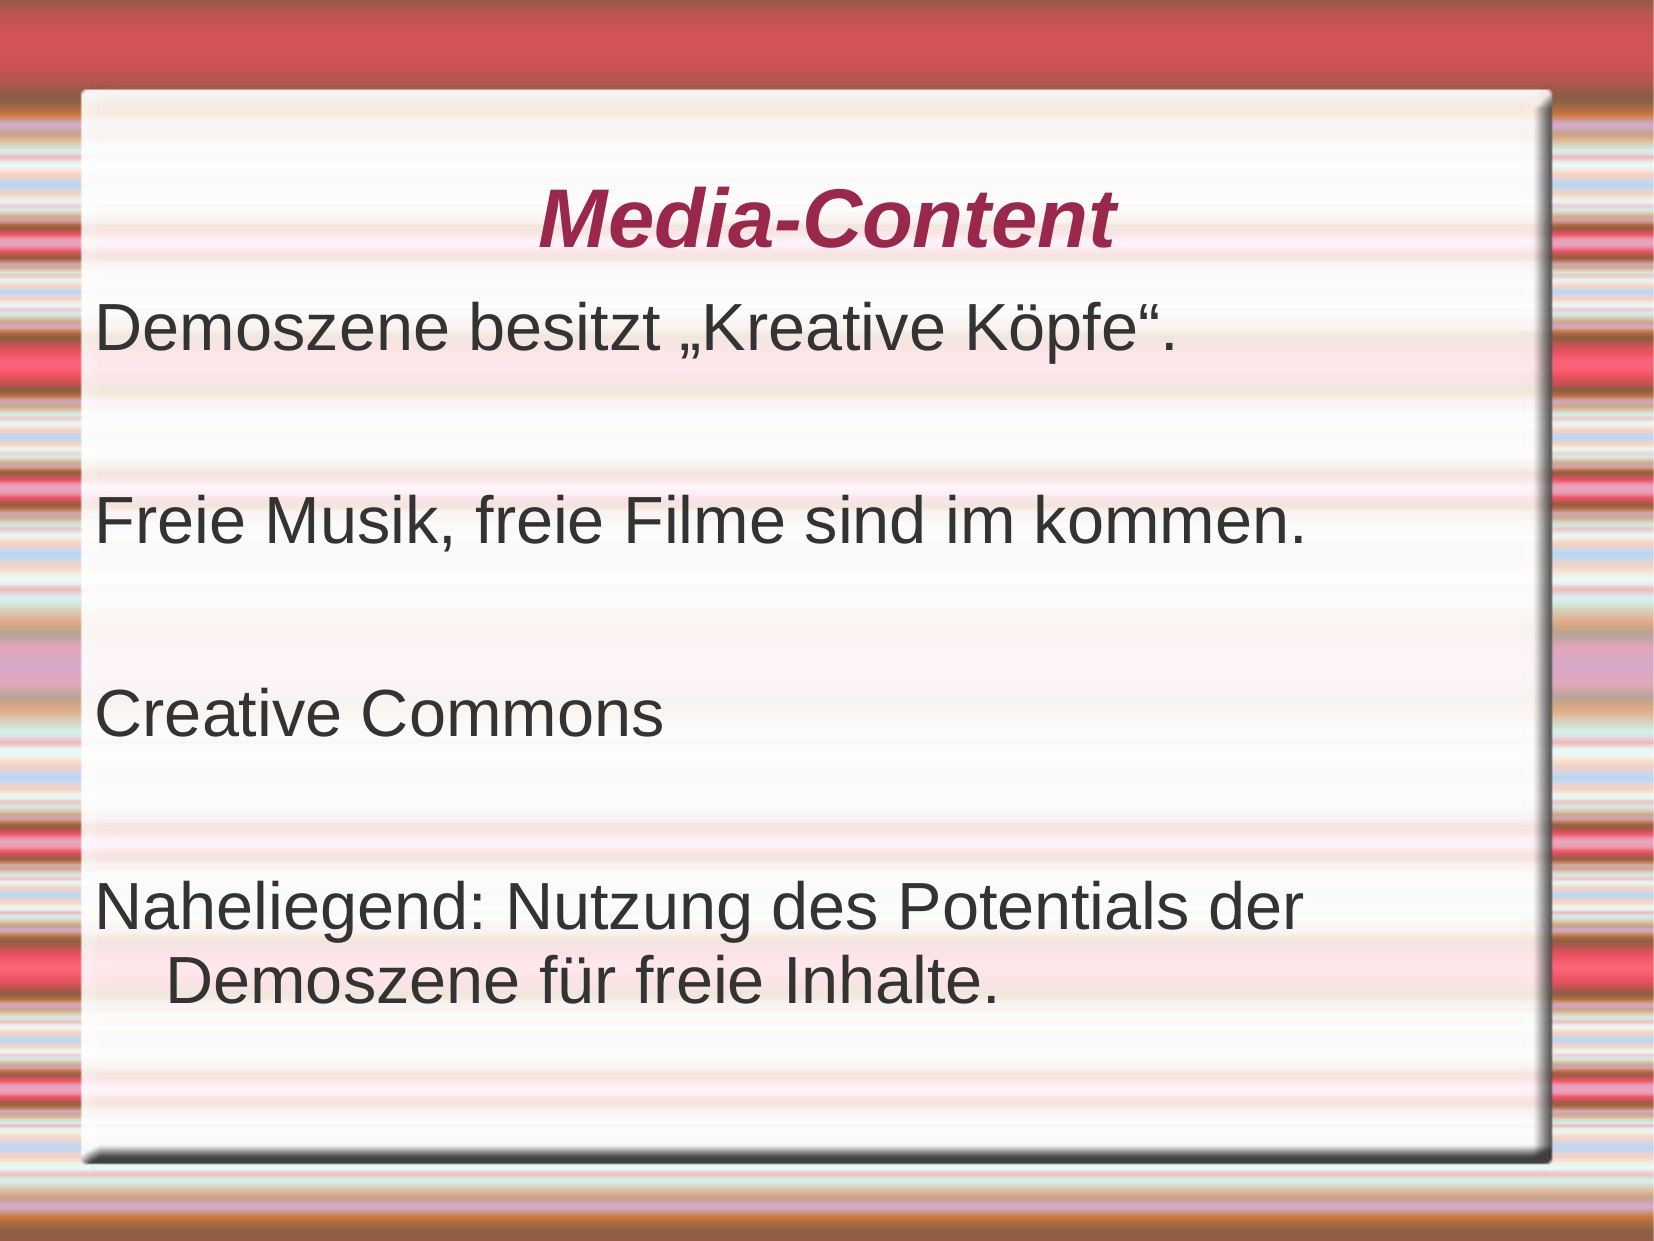

# Media-Content
Demoszene besitzt „Kreative Köpfe“.
Freie Musik, freie Filme sind im kommen.
Creative Commons
Naheliegend: Nutzung des Potentials der Demoszene für freie Inhalte.